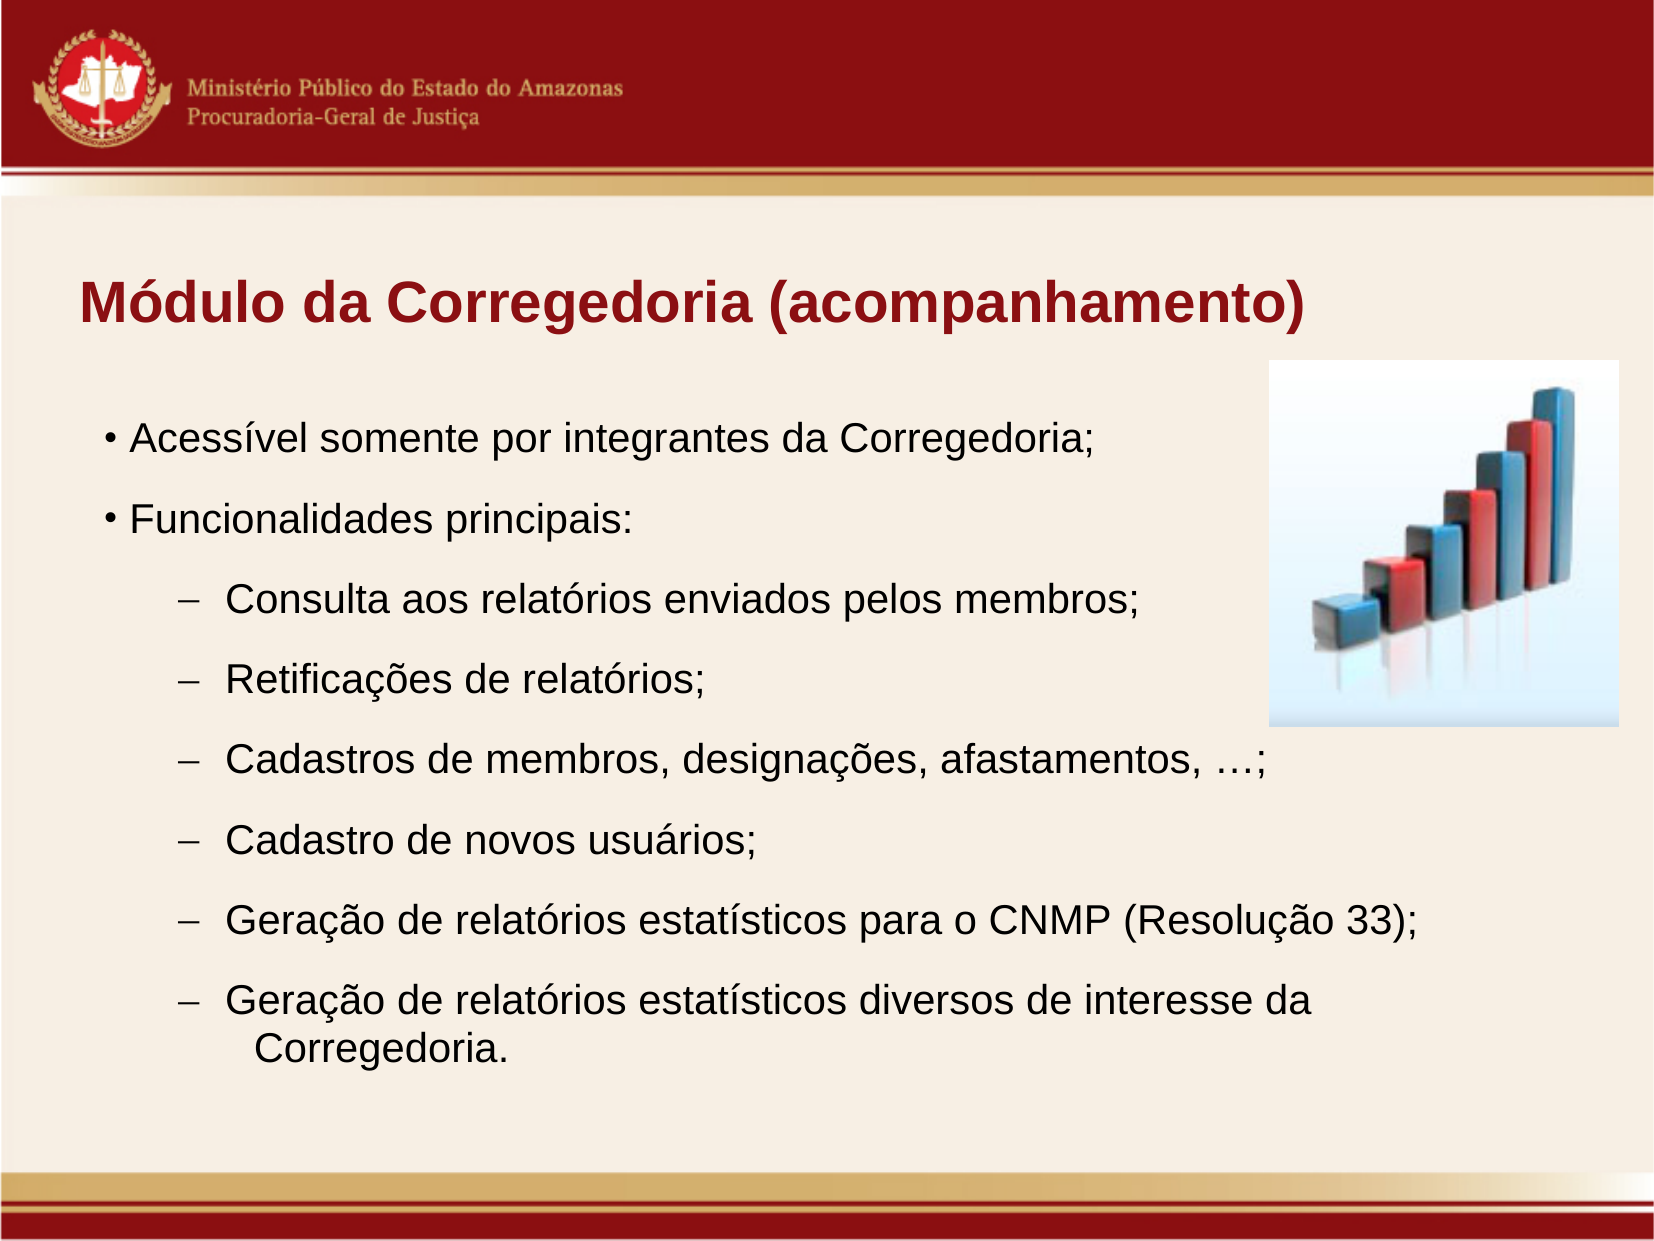

Módulo da Corregedoria (acompanhamento)
 Acessível somente por integrantes da Corregedoria;
 Funcionalidades principais:
Consulta aos relatórios enviados pelos membros;
Retificações de relatórios;
Cadastros de membros, designações, afastamentos, …;
Cadastro de novos usuários;
Geração de relatórios estatísticos para o CNMP (Resolução 33);
Geração de relatórios estatísticos diversos de interesse da Corregedoria.